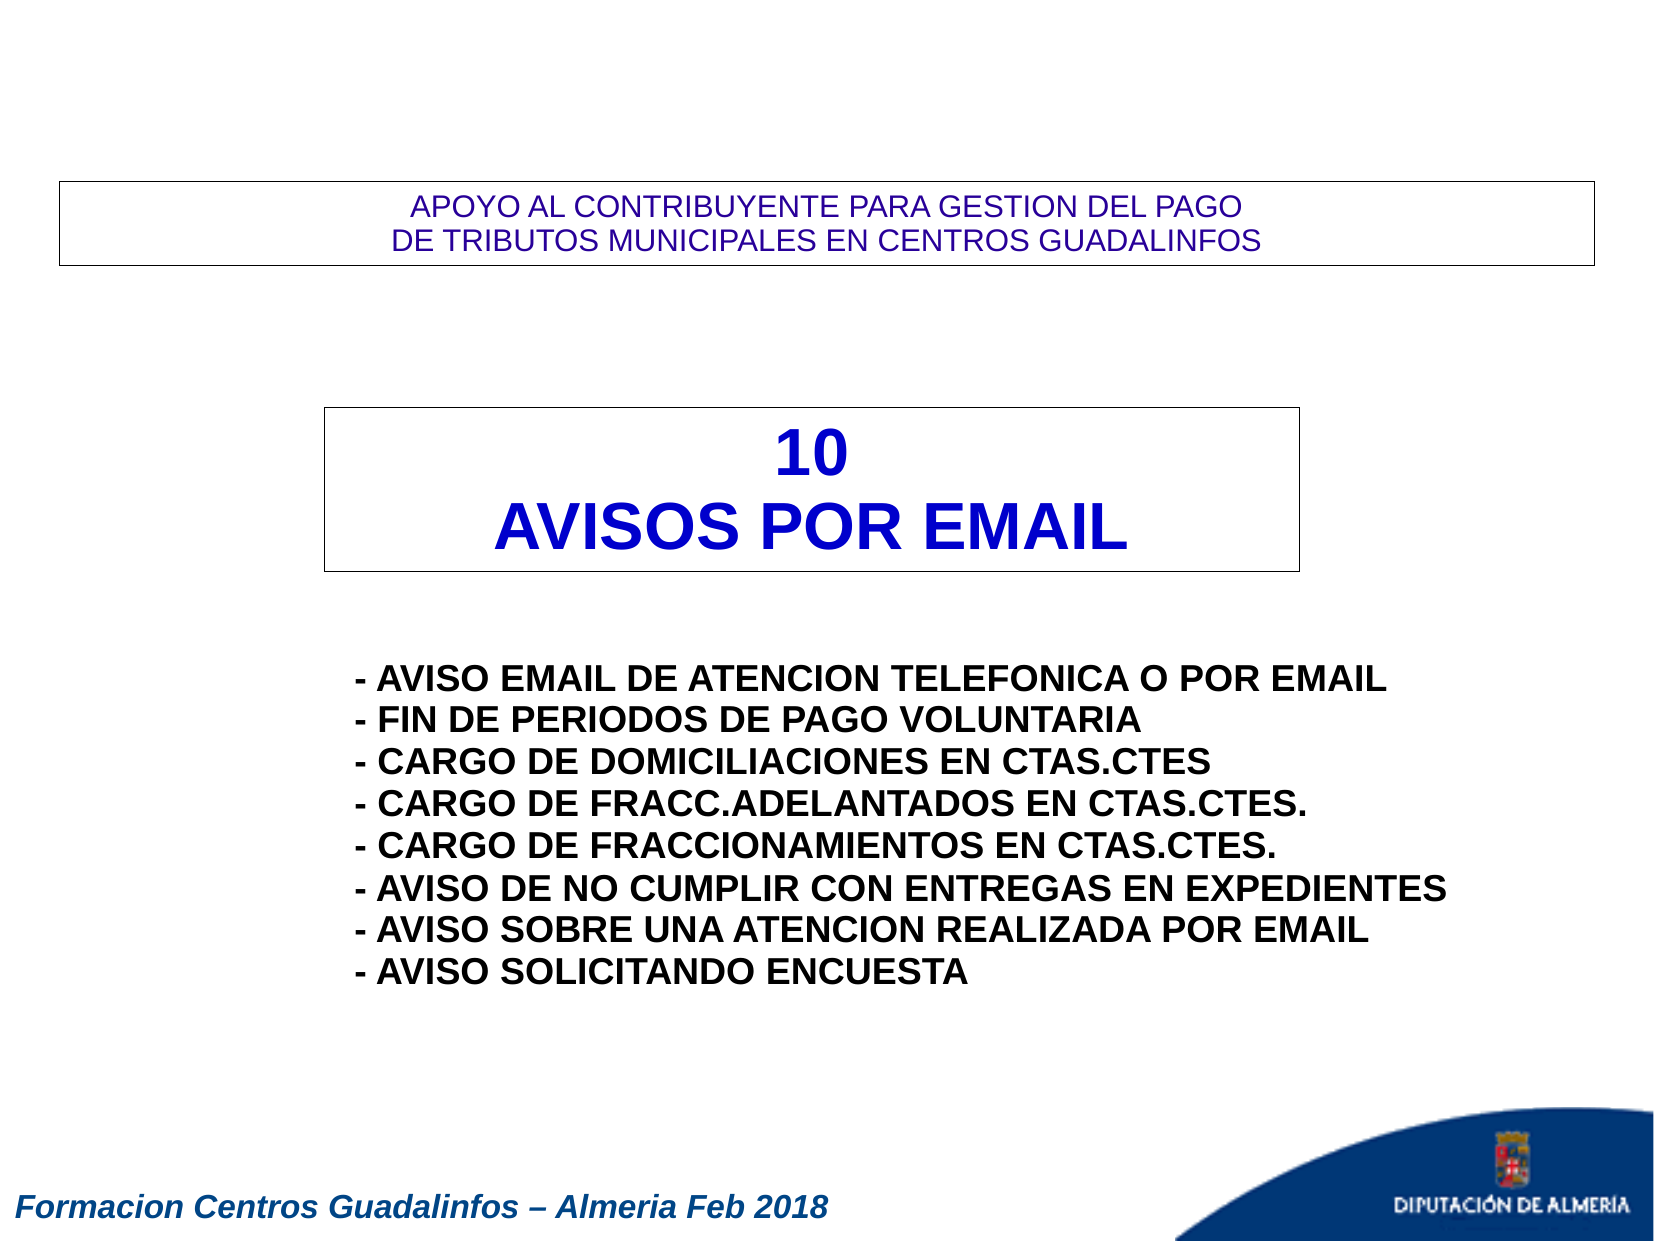

APOYO AL CONTRIBUYENTE PARA GESTION DEL PAGO
DE TRIBUTOS MUNICIPALES EN CENTROS GUADALINFOS
10
AVISOS POR EMAIL
	- AVISO EMAIL DE ATENCION TELEFONICA O POR EMAIL
	- FIN DE PERIODOS DE PAGO VOLUNTARIA
	- CARGO DE DOMICILIACIONES EN CTAS.CTES
	- CARGO DE FRACC.ADELANTADOS EN CTAS.CTES.
	- CARGO DE FRACCIONAMIENTOS EN CTAS.CTES.
	- AVISO DE NO CUMPLIR CON ENTREGAS EN EXPEDIENTES
	- AVISO SOBRE UNA ATENCION REALIZADA POR EMAIL
	- AVISO SOLICITANDO ENCUESTA
Formacion Centros Guadalinfos – Almeria Feb 2018